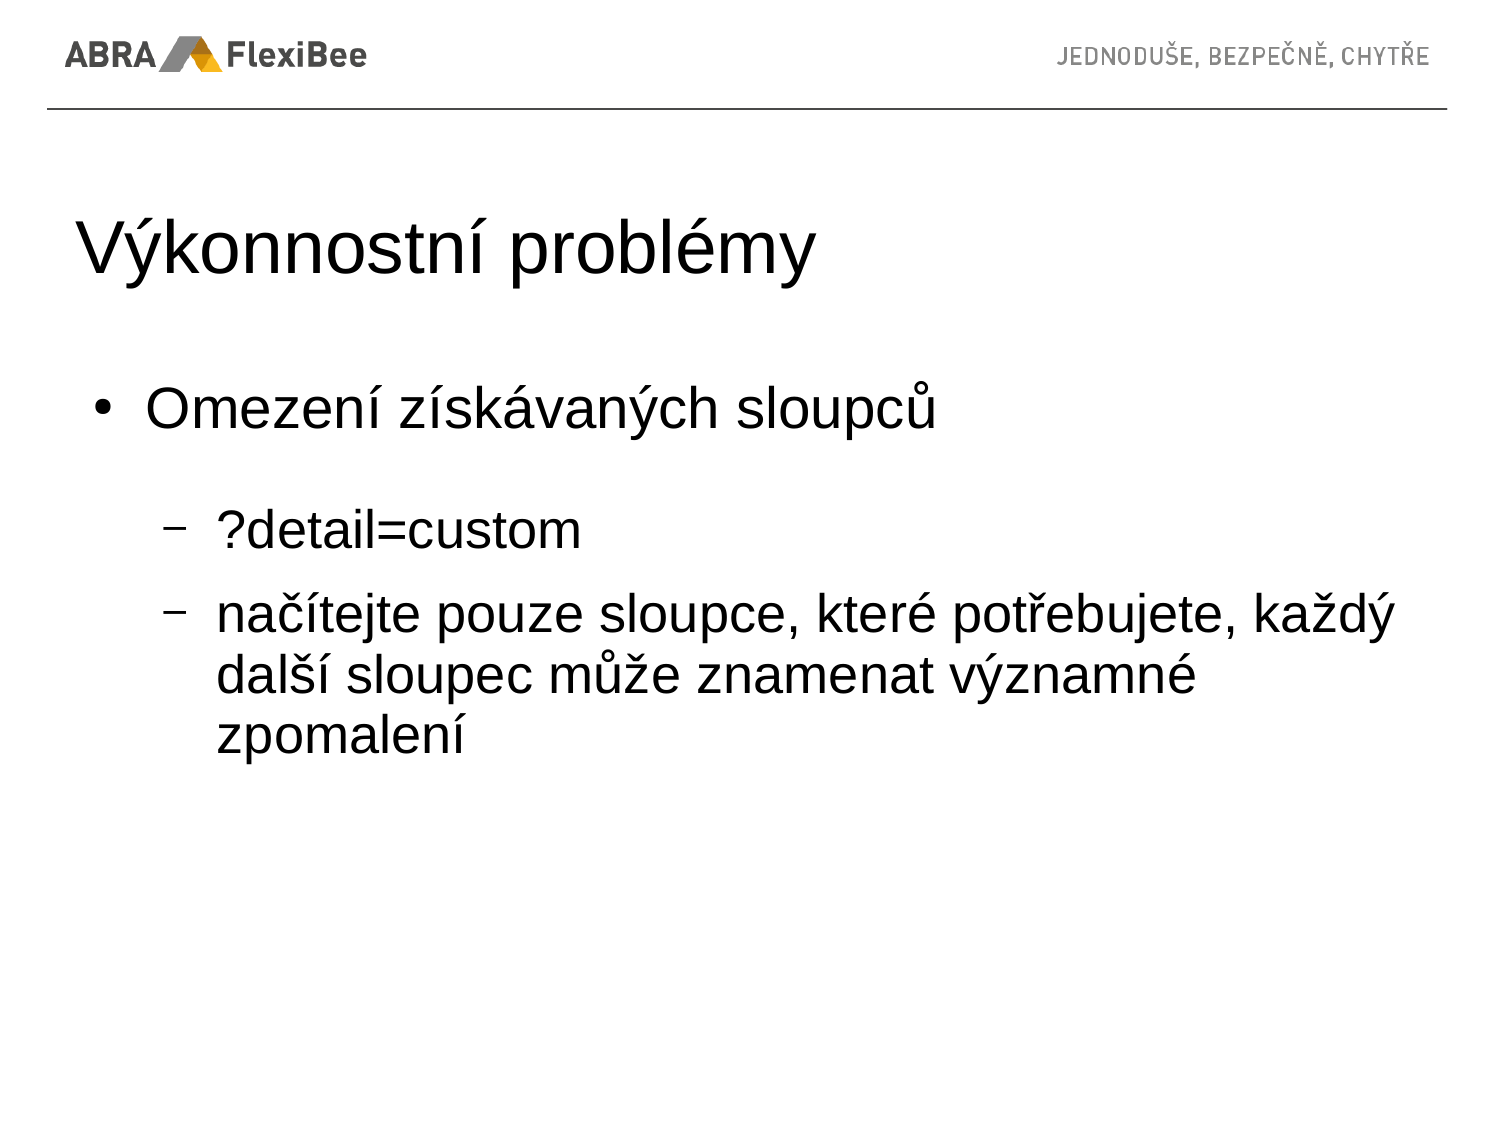

# Výkonnostní problémy
Omezení získávaných sloupců
?detail=custom
načítejte pouze sloupce, které potřebujete, každý další sloupec může znamenat významné zpomalení